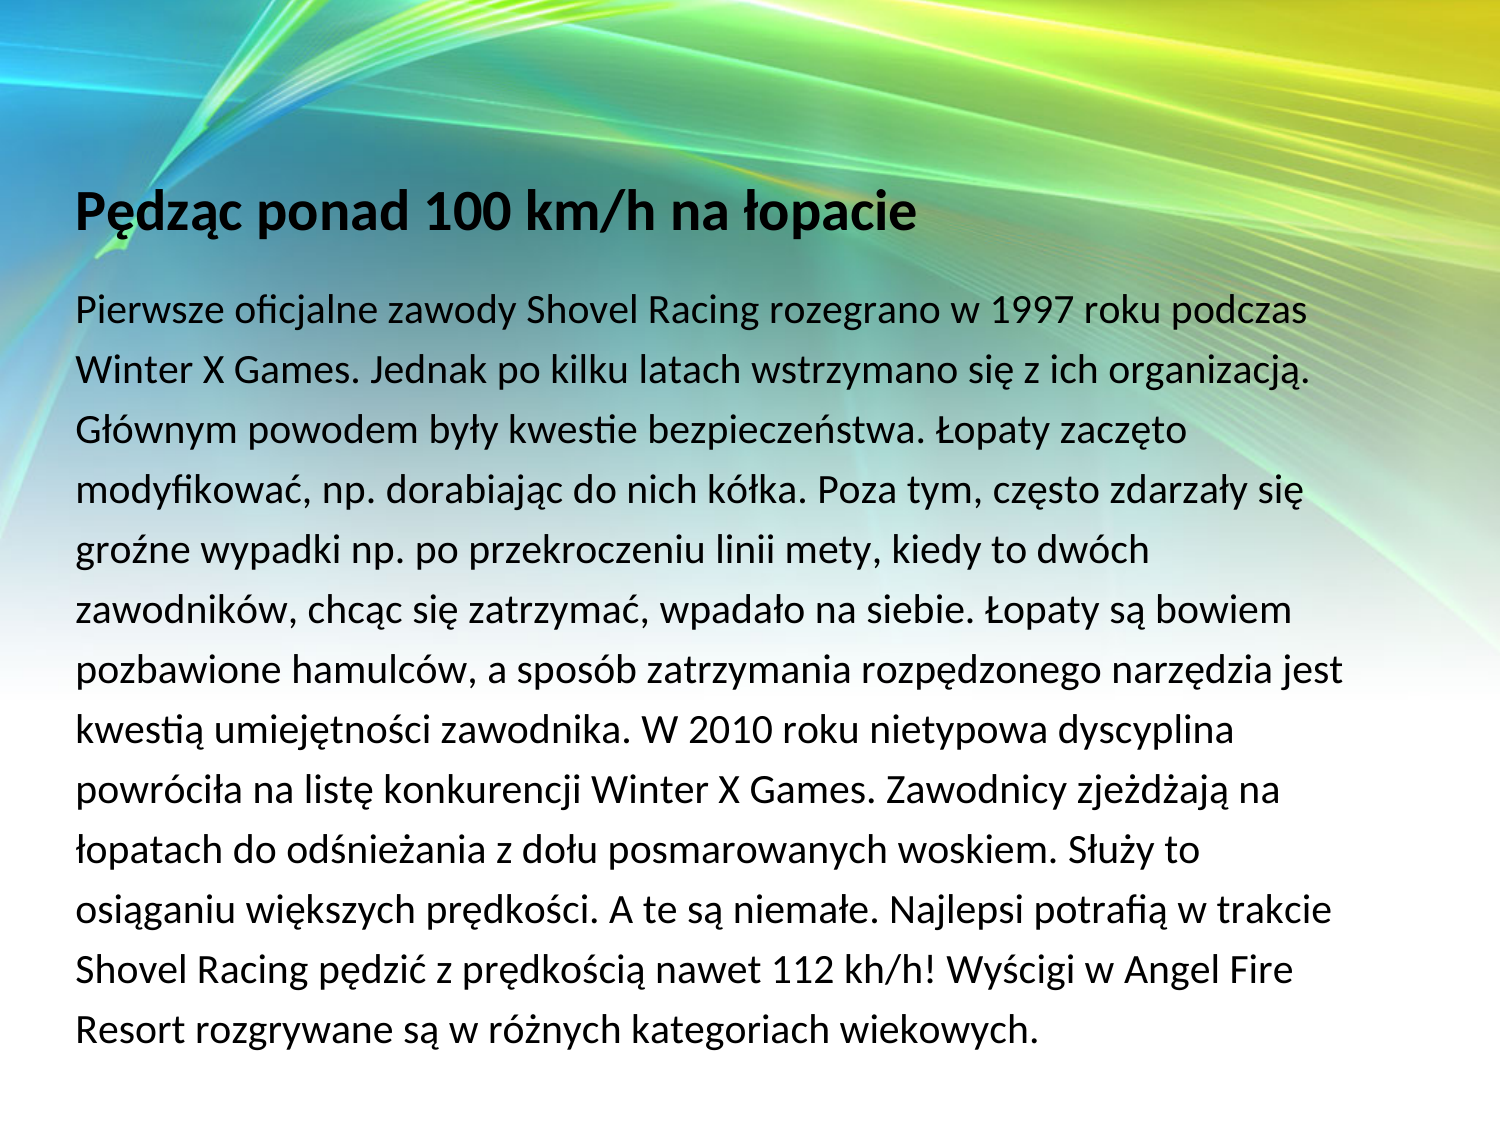

Pędząc ponad 100 km/h na łopacie
Pierwsze oficjalne zawody Shovel Racing rozegrano w 1997 roku podczas Winter X Games. Jednak po kilku latach wstrzymano się z ich organizacją. Głównym powodem były kwestie bezpieczeństwa. Łopaty zaczęto modyfikować, np. dorabiając do nich kółka. Poza tym, często zdarzały się groźne wypadki np. po przekroczeniu linii mety, kiedy to dwóch zawodników, chcąc się zatrzymać, wpadało na siebie. Łopaty są bowiem pozbawione hamulców, a sposób zatrzymania rozpędzonego narzędzia jest kwestią umiejętności zawodnika. W 2010 roku nietypowa dyscyplina powróciła na listę konkurencji Winter X Games. Zawodnicy zjeżdżają na łopatach do odśnieżania z dołu posmarowanych woskiem. Służy to osiąganiu większych prędkości. A te są niemałe. Najlepsi potrafią w trakcie Shovel Racing pędzić z prędkością nawet 112 kh/h! Wyścigi w Angel Fire Resort rozgrywane są w różnych kategoriach wiekowych.